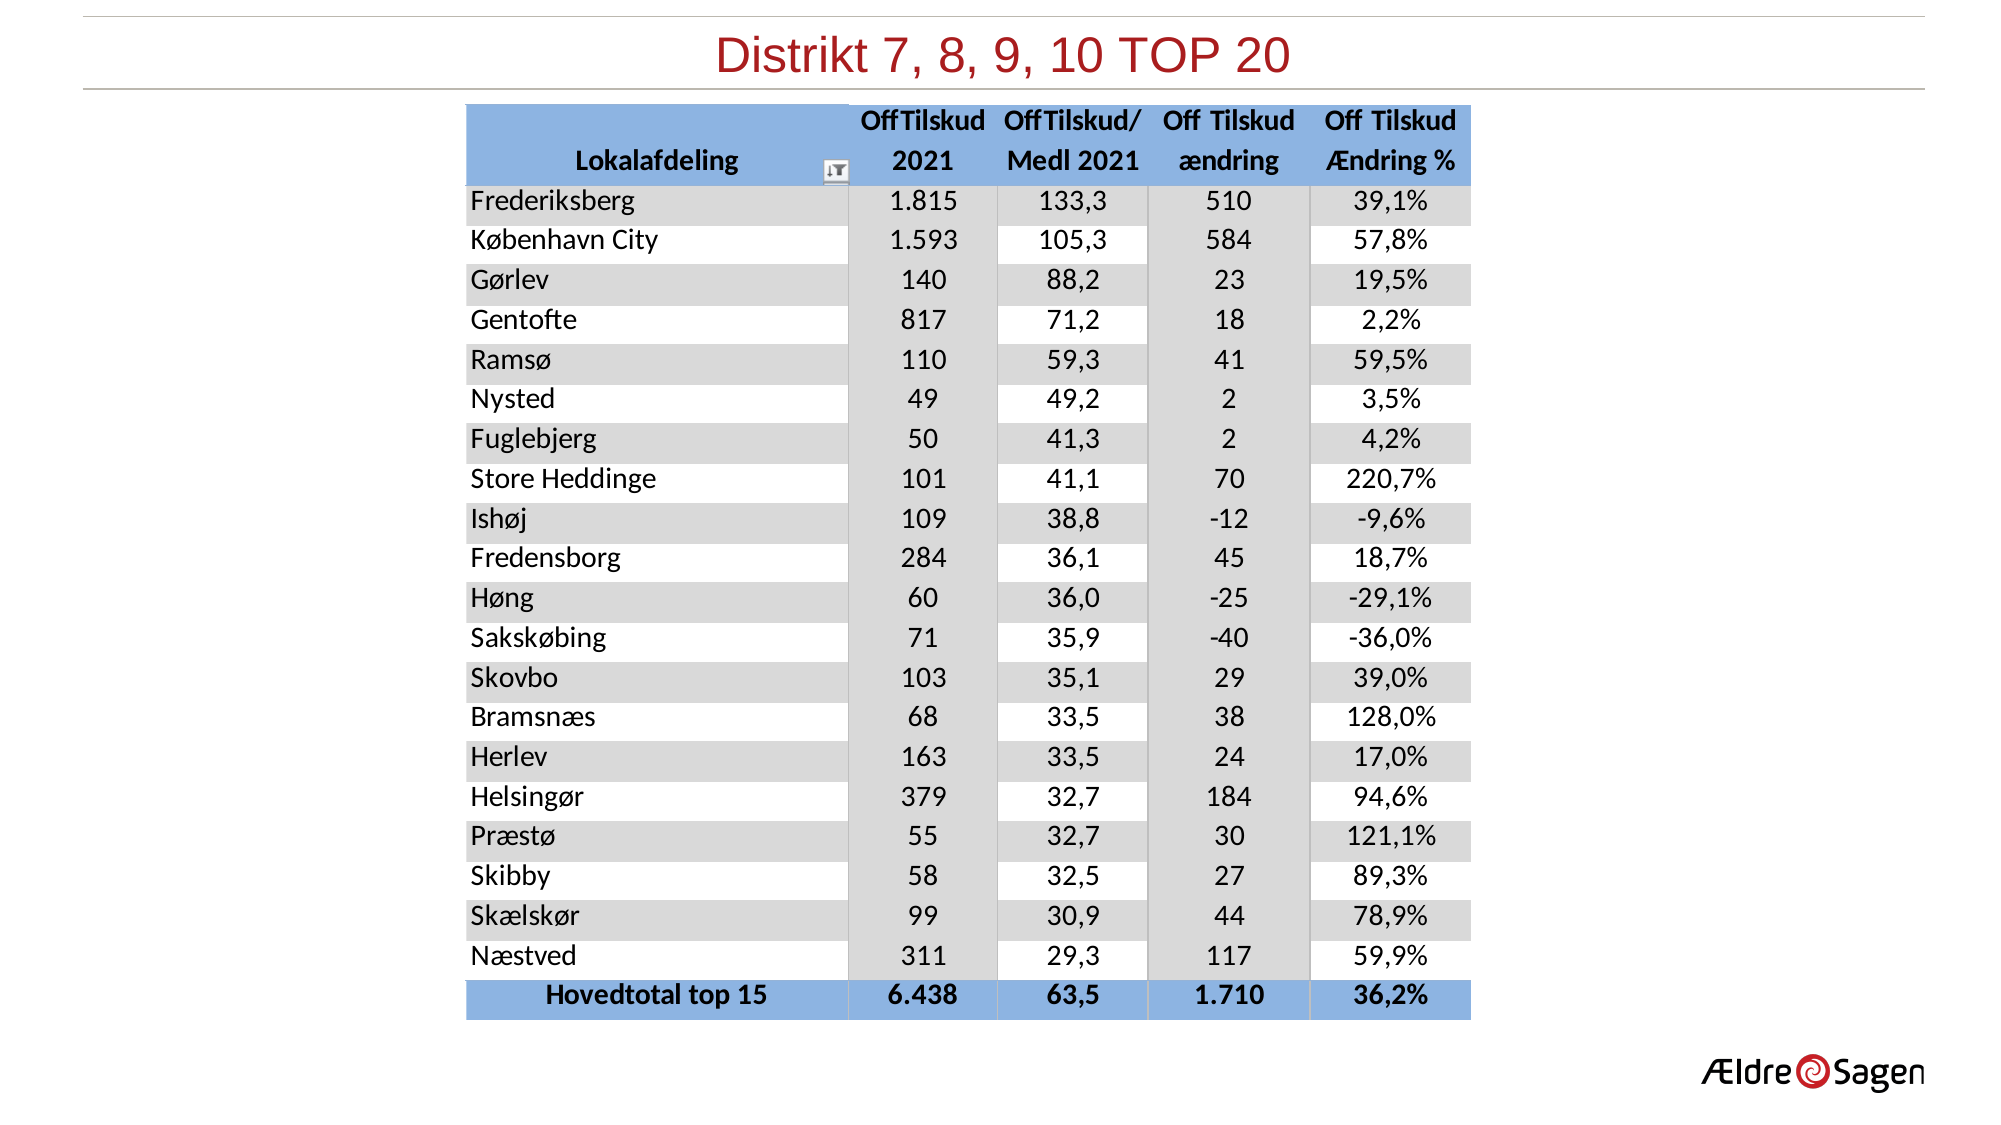

Distrikt 7, 8, 9, 10 TOP 20